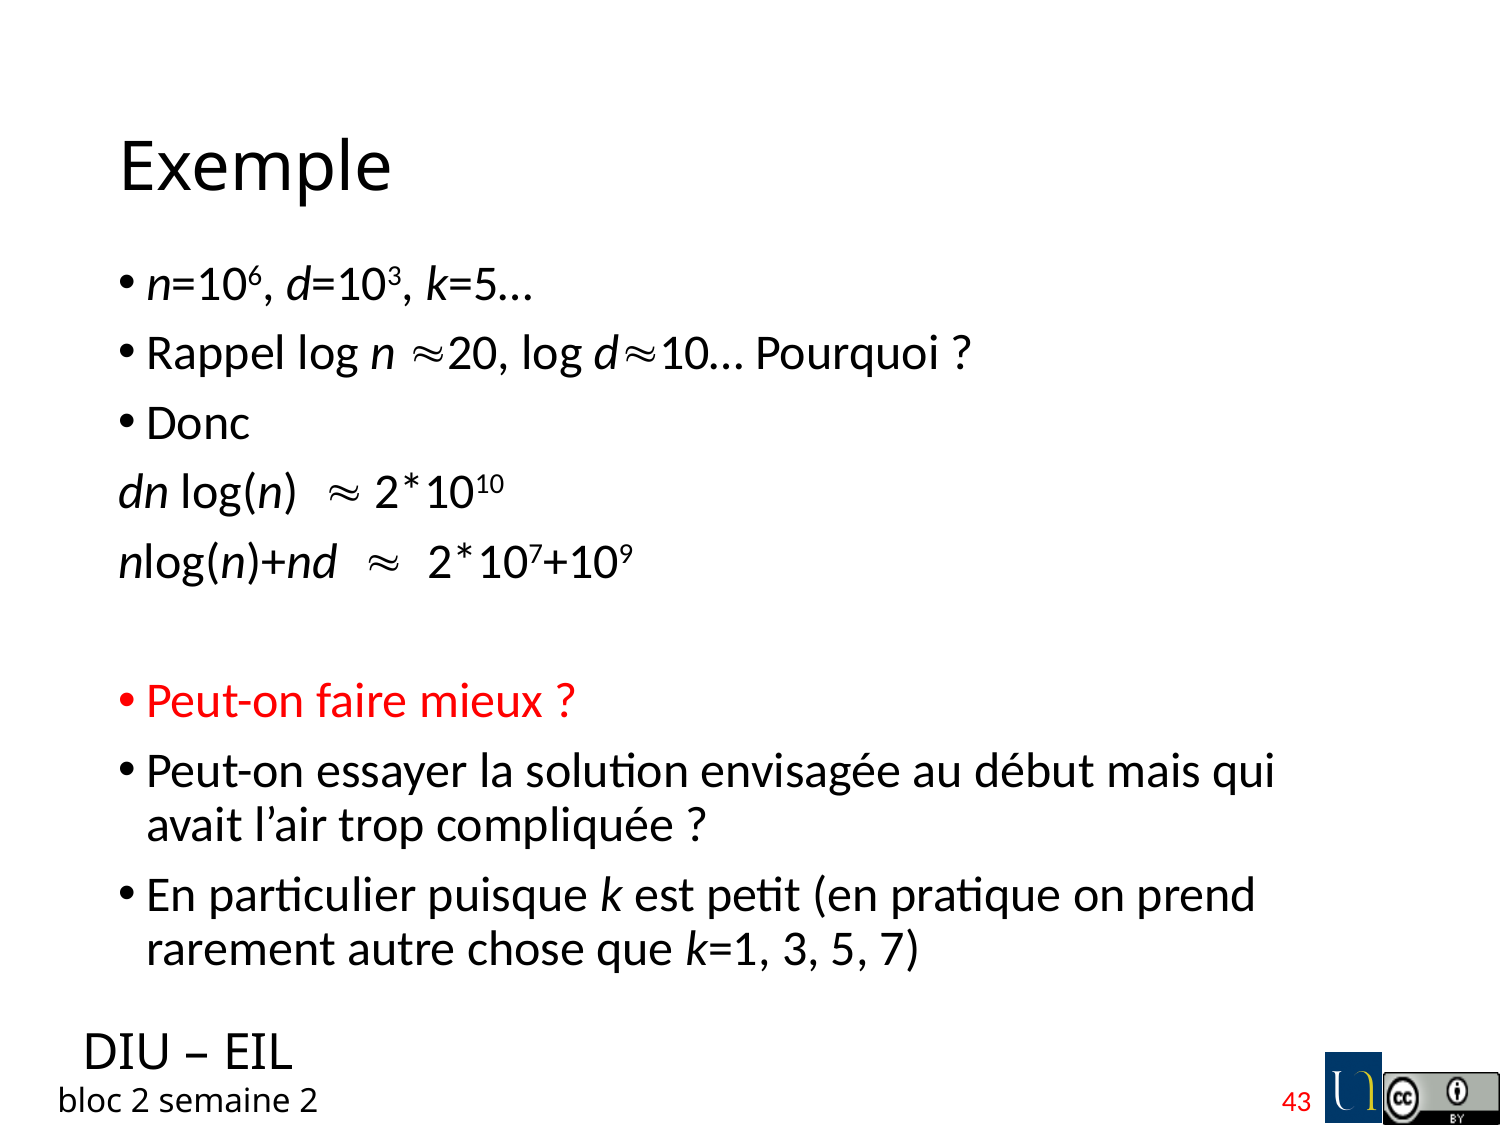

# Exemple
n=106, d=103, k=5…
Rappel log n ≈20, log d≈10… Pourquoi ?
Donc
dn log(n) ≈ 2*1010
nlog(n)+nd ≈ 2*107+109
Peut-on faire mieux ?
Peut-on essayer la solution envisagée au début mais qui avait l’air trop compliquée ?
En particulier puisque k est petit (en pratique on prend rarement autre chose que k=1, 3, 5, 7)